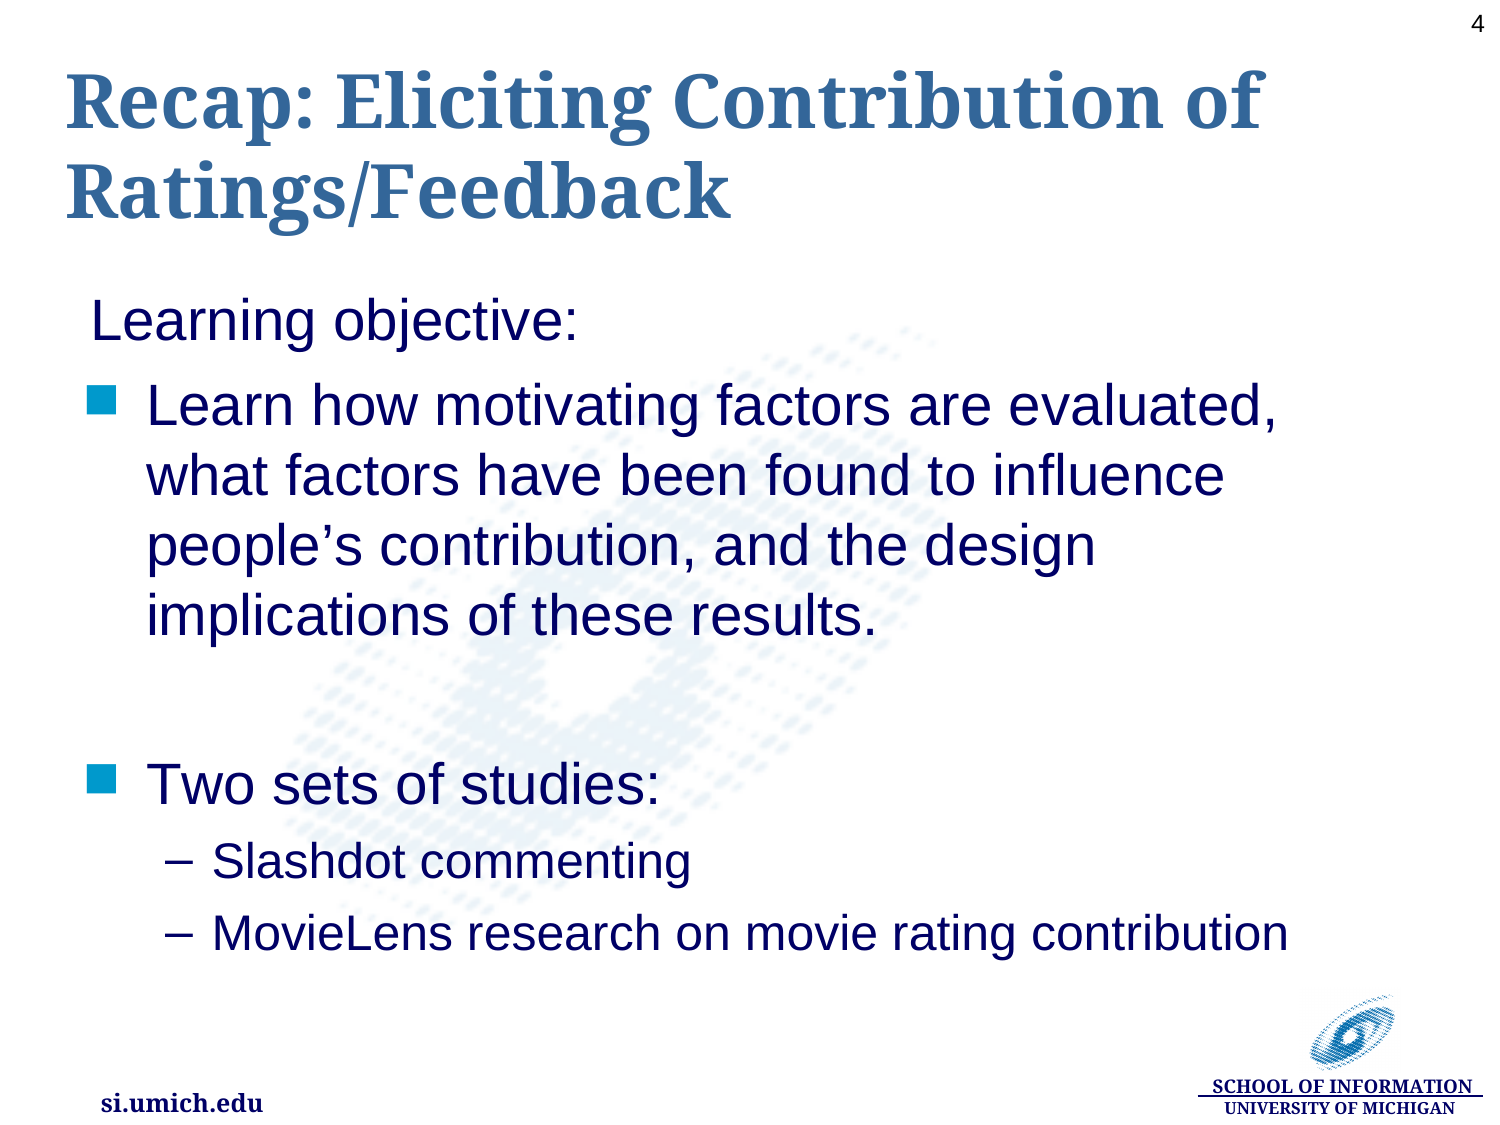

# Recap: Eliciting Contribution of Ratings/Feedback
Learning objective:
Learn how motivating factors are evaluated, what factors have been found to influence people’s contribution, and the design implications of these results.
Two sets of studies:
Slashdot commenting
MovieLens research on movie rating contribution